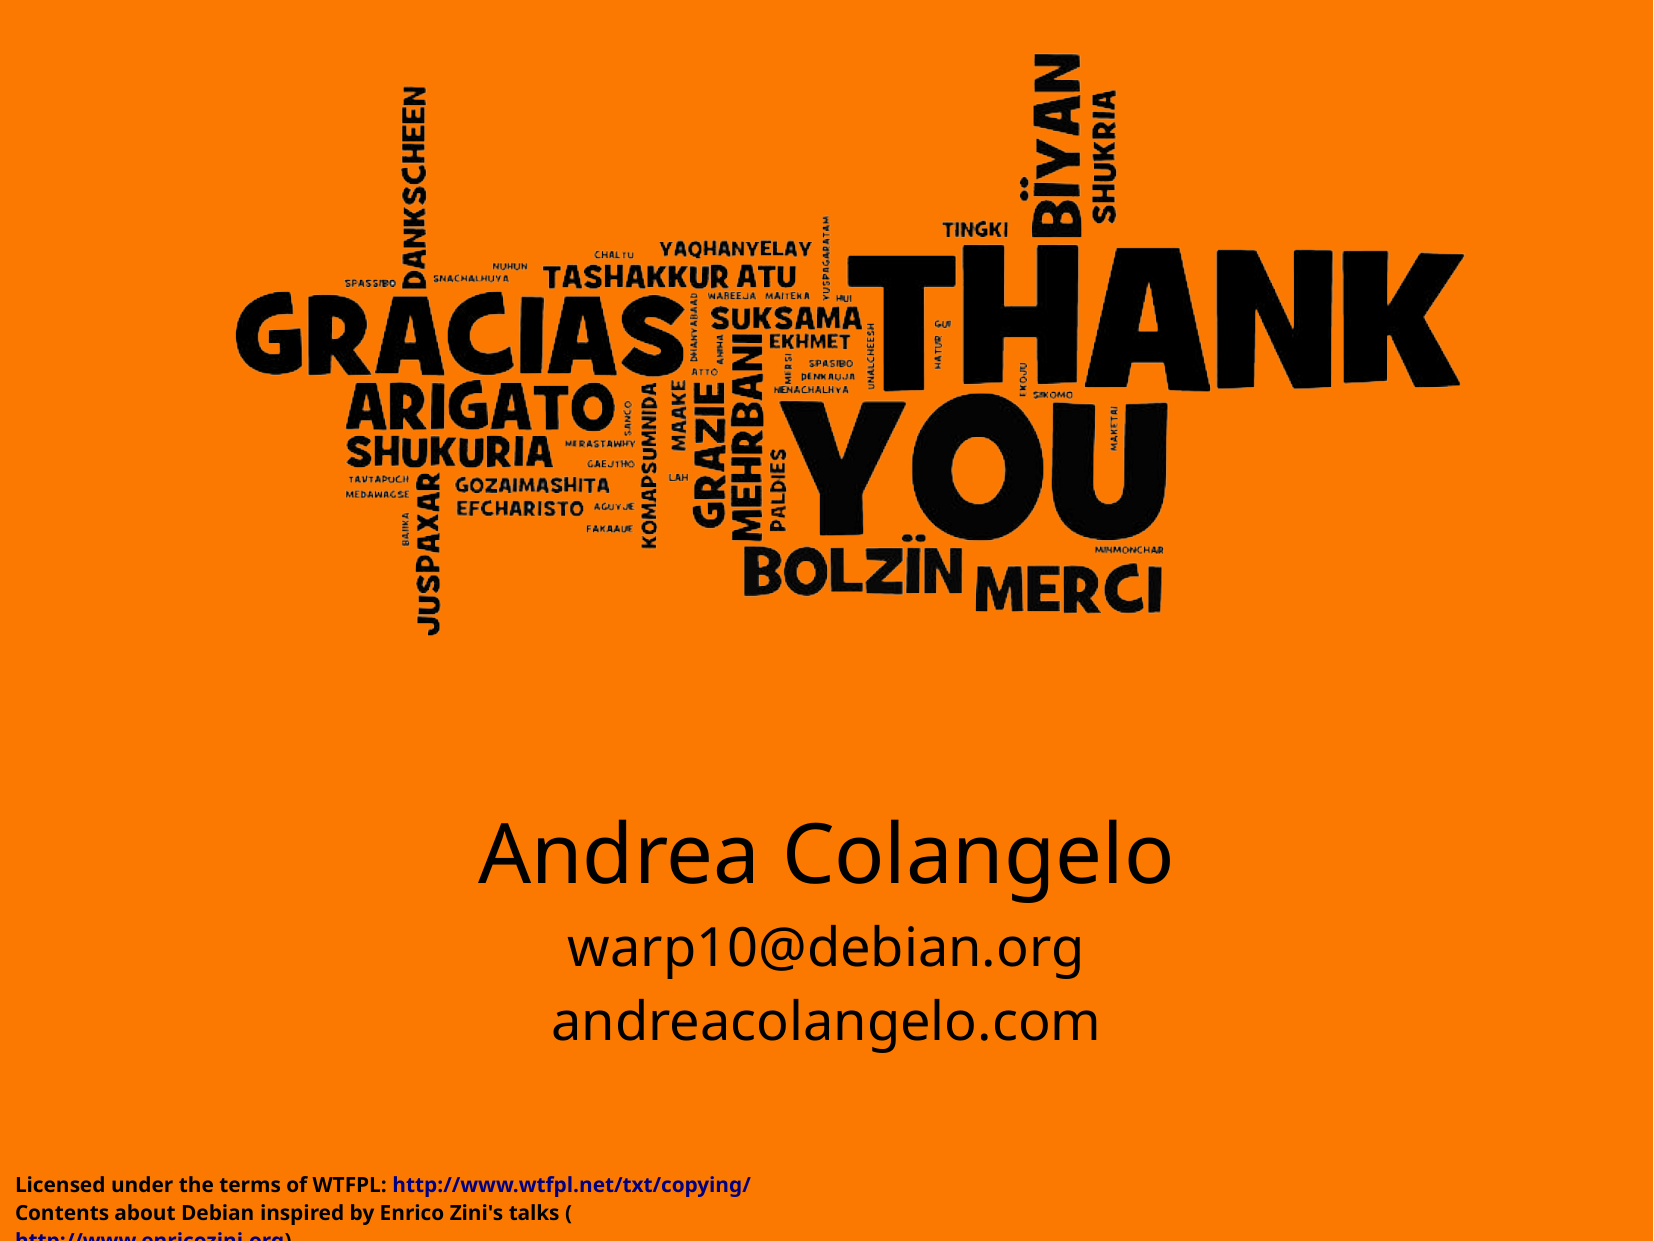

Andrea Colangelo
warp10@debian.org
andreacolangelo.com
Licensed under the terms of WTFPL: http://www.wtfpl.net/txt/copying/
Contents about Debian inspired by Enrico Zini's talks (http://www.enricozini.org)